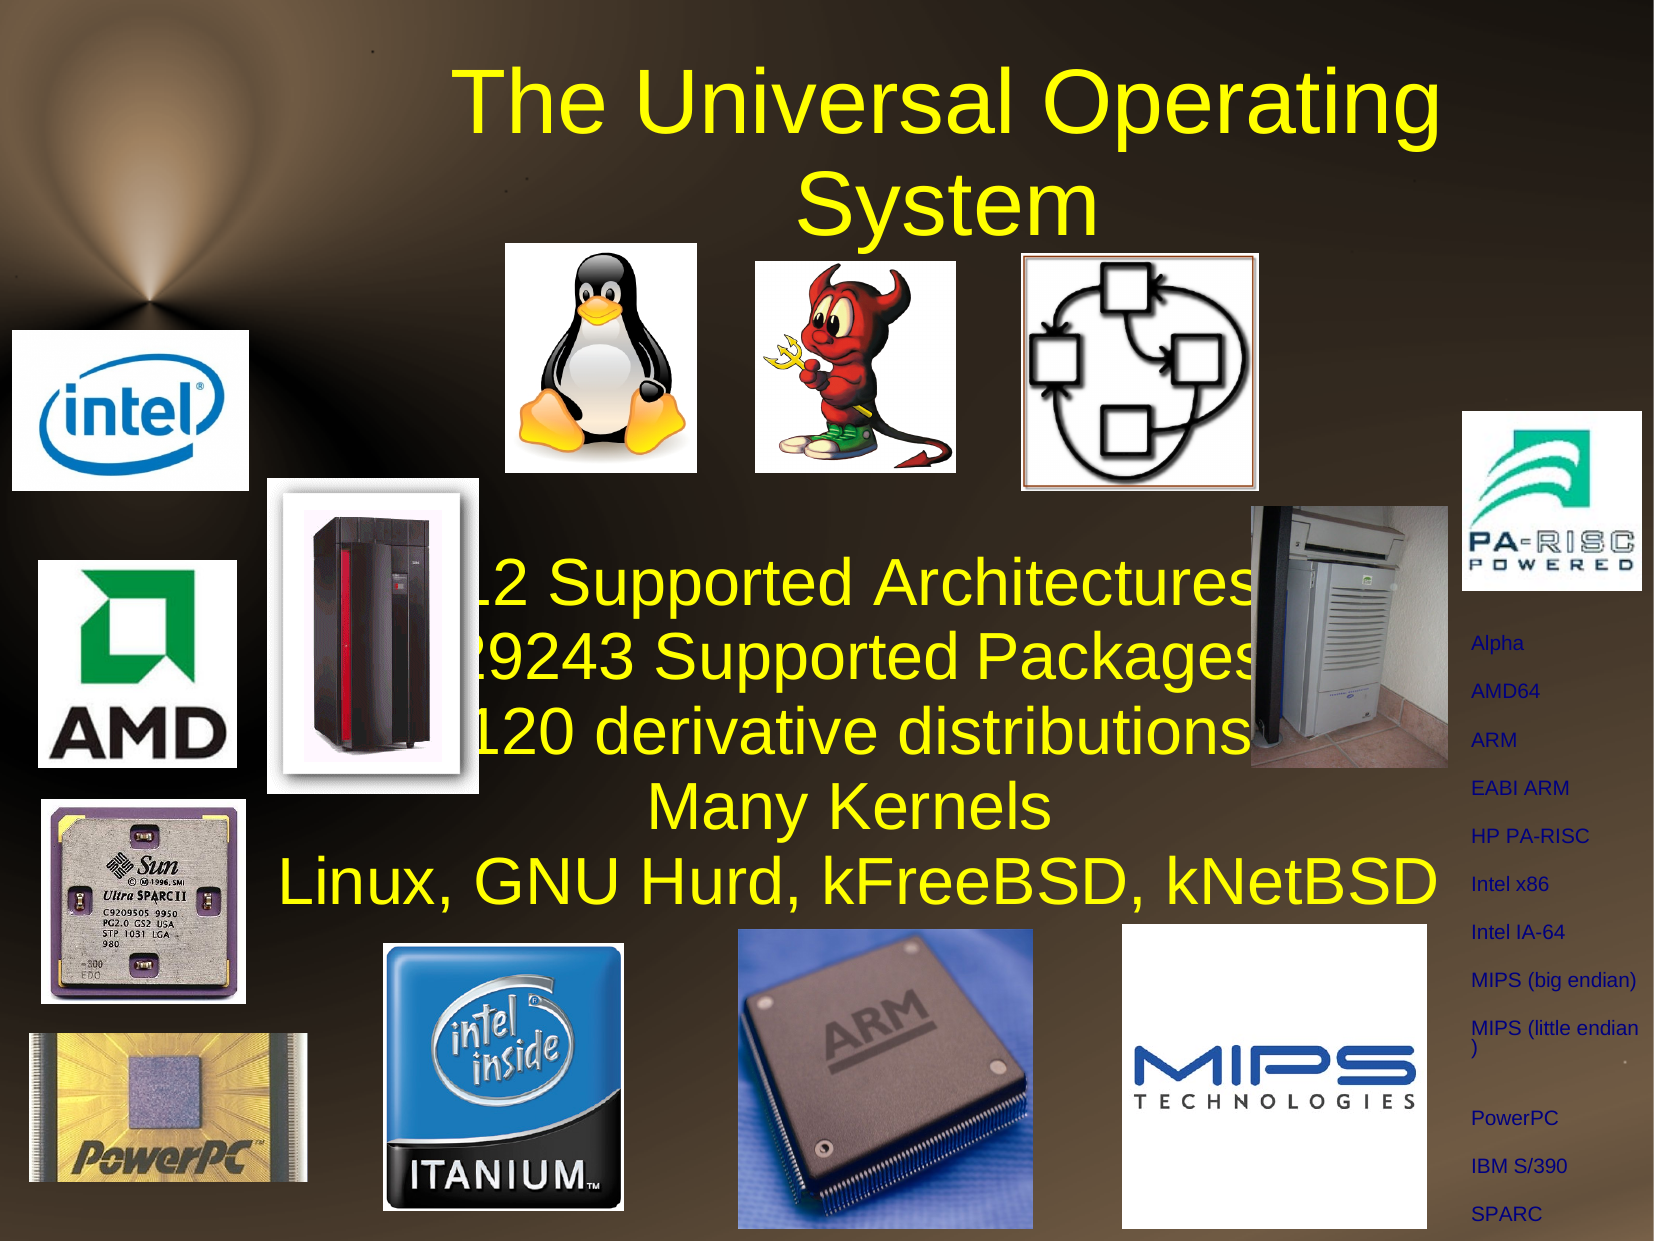

# The Universal Operating System
12 Supported Architectures
29243 Supported Packages
120 derivative distributions
Many Kernels
Linux, GNU Hurd, kFreeBSD, kNetBSD
Alpha
AMD64
ARM
EABI ARM
HP PA-RISC
Intel x86
Intel IA-64
MIPS (big endian)
MIPS (little endian)
PowerPC
IBM S/390
SPARC